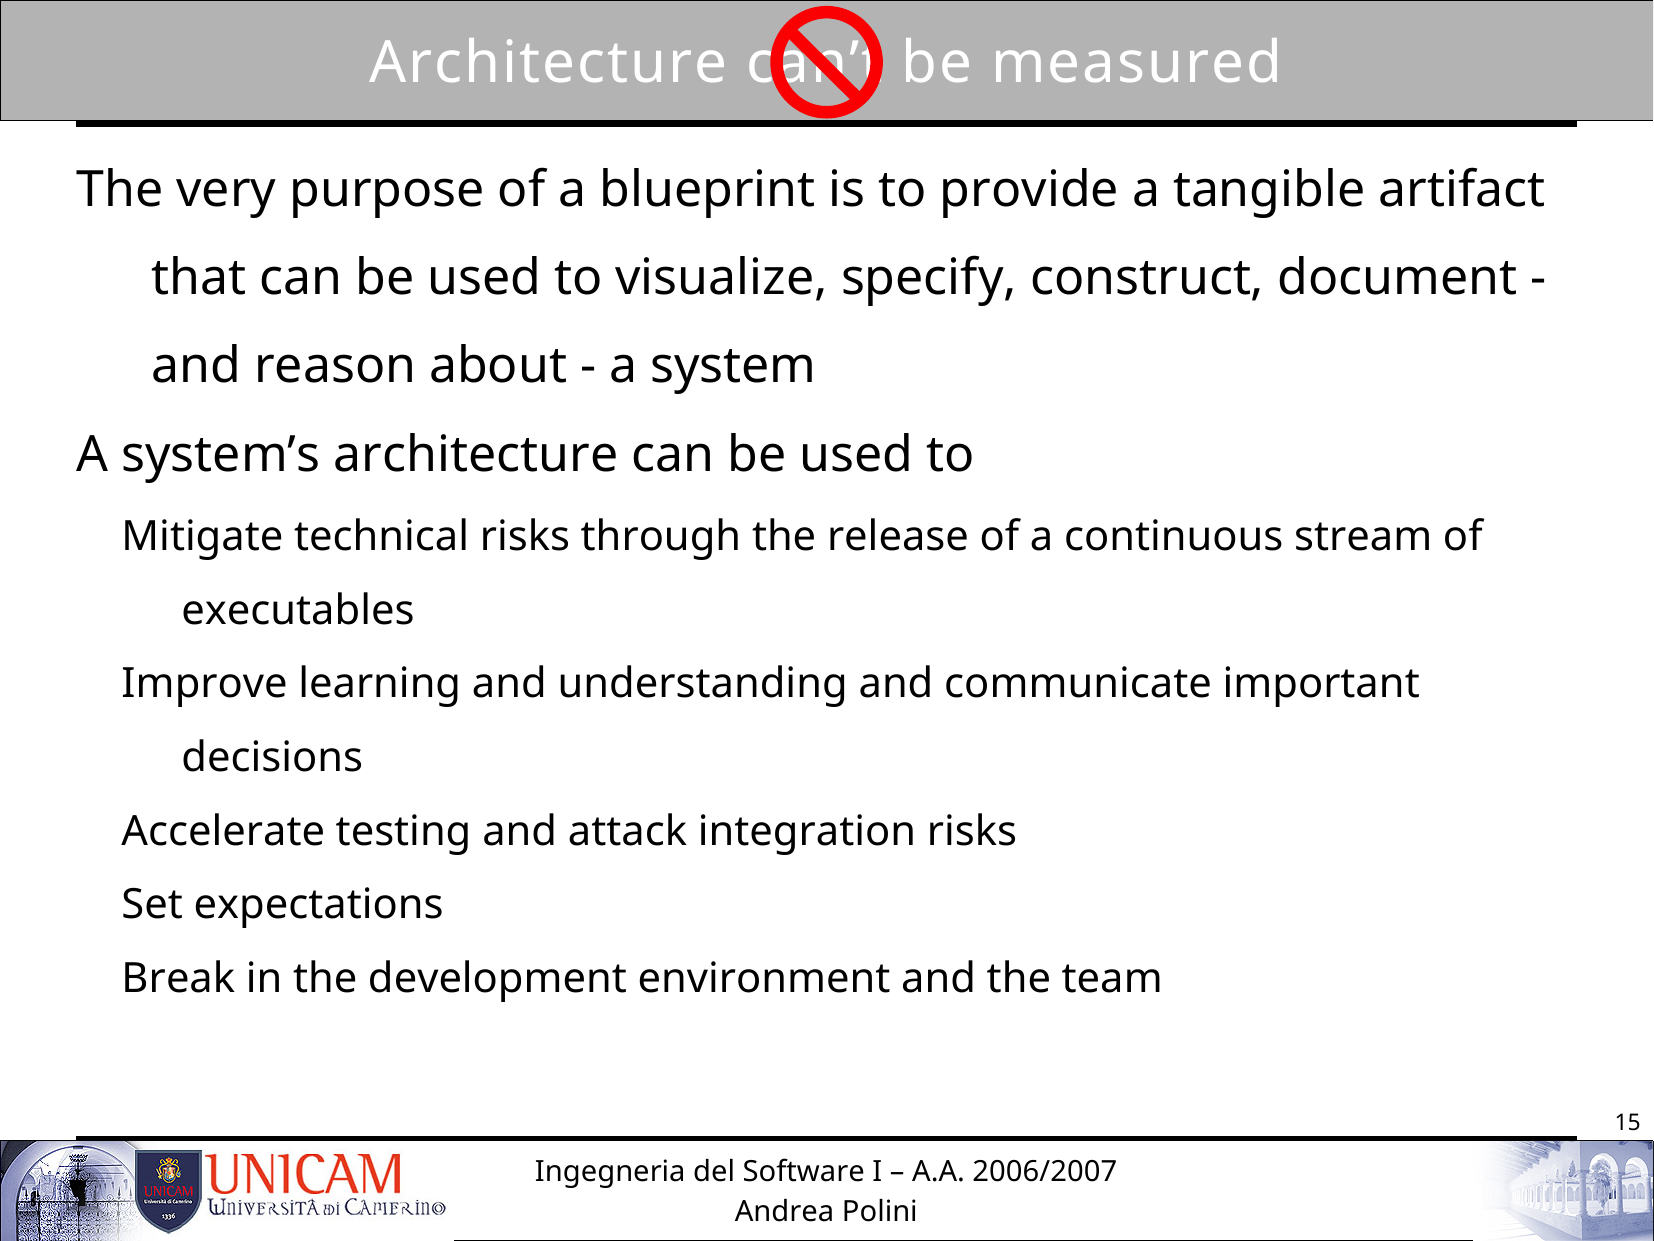

# Architecture can’t be measured
The very purpose of a blueprint is to provide a tangible artifact that can be used to visualize, specify, construct, document - and reason about - a system
A system’s architecture can be used to
Mitigate technical risks through the release of a continuous stream of executables
Improve learning and understanding and communicate important decisions
Accelerate testing and attack integration risks
Set expectations
Break in the development environment and the team
15